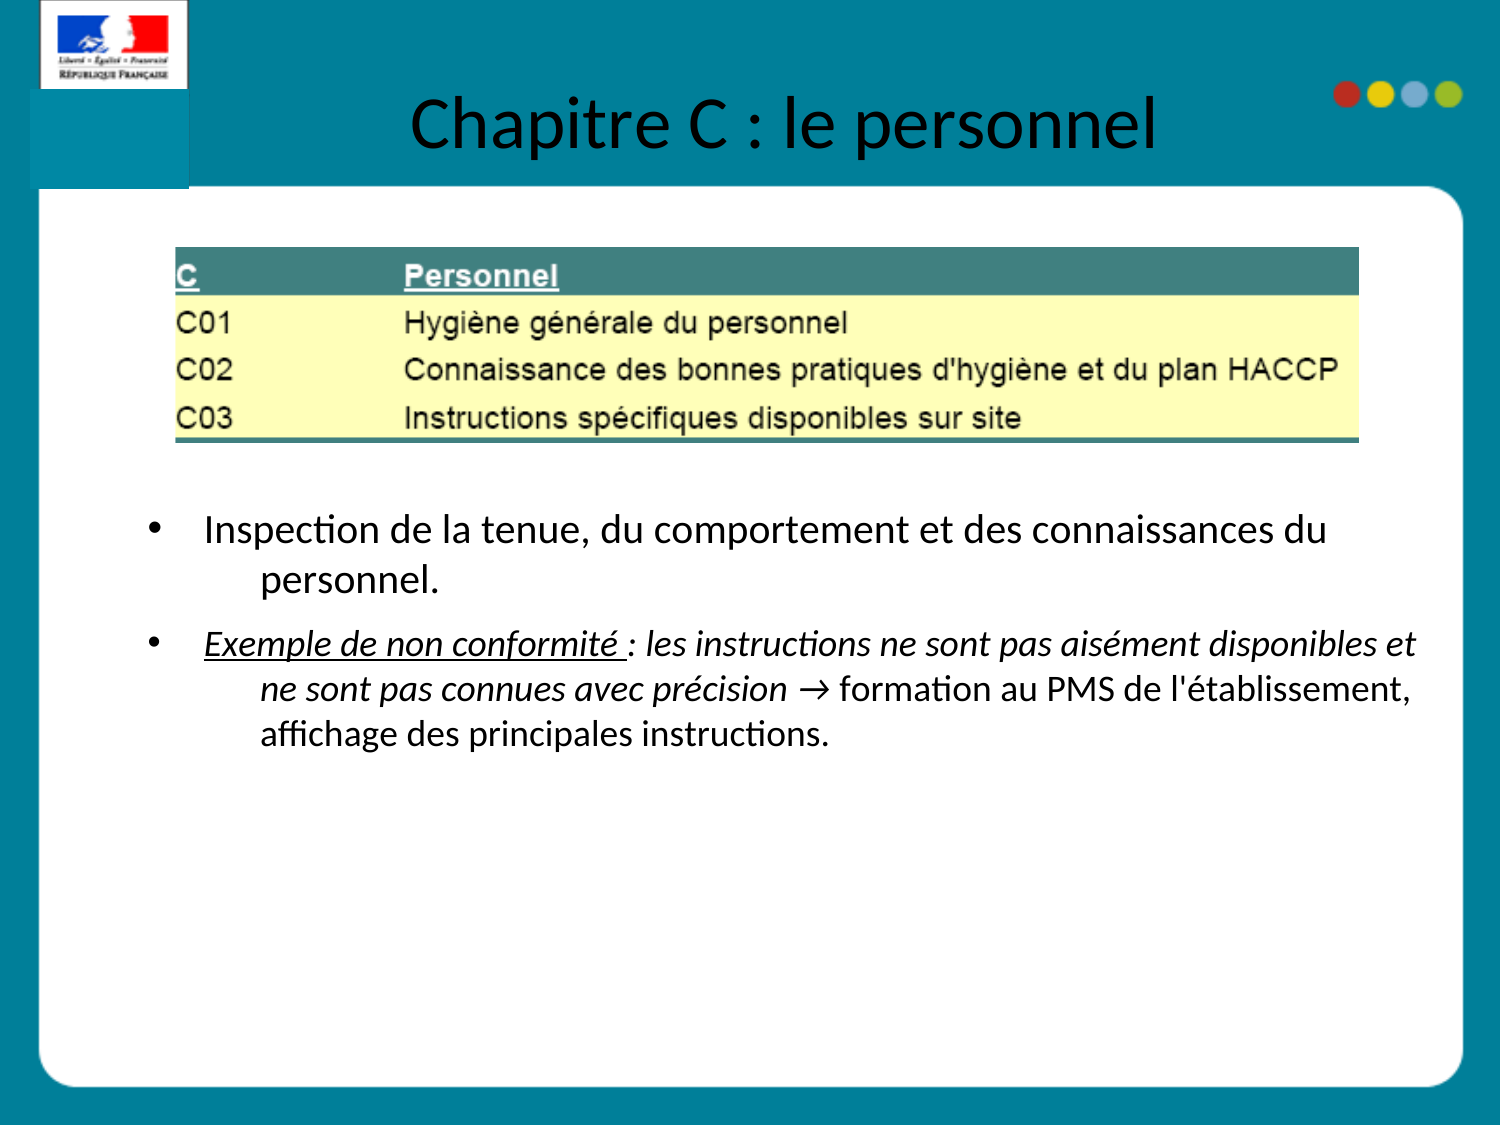

# Chapitre C : le personnel
Inspection de la tenue, du comportement et des connaissances du personnel.
Exemple de non conformité : les instructions ne sont pas aisément disponibles et ne sont pas connues avec précision → formation au PMS de l'établissement, affichage des principales instructions.